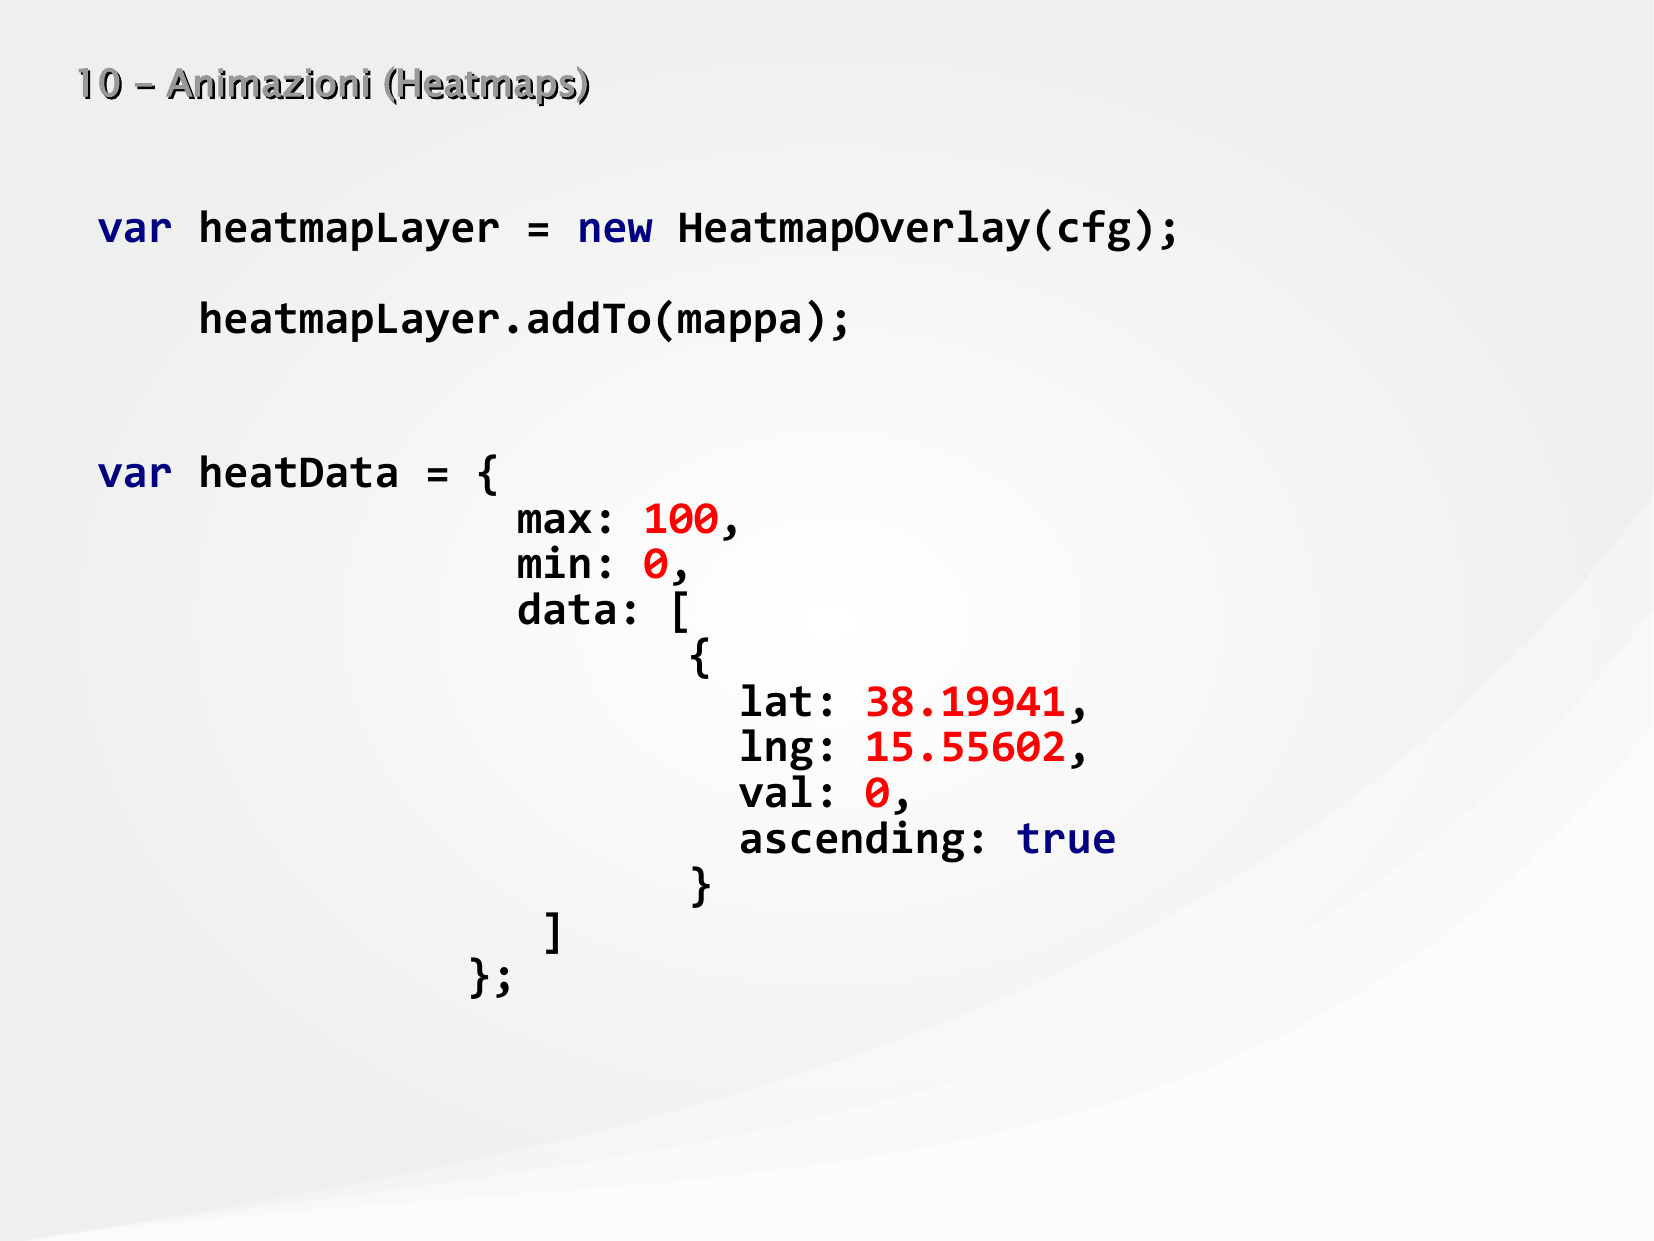

10 - Animazioni (Heatmaps)
var heatmapLayer = new HeatmapOverlay(cfg);
 heatmapLayer.addTo(mappa);
var heatData = {
					 max: 100,
					 min: 0,
					 data: [
								{
								 lat: 38.19941,
								 lng: 15.55602,
								 val: 0,
								 ascending: true
								}
						]
					};